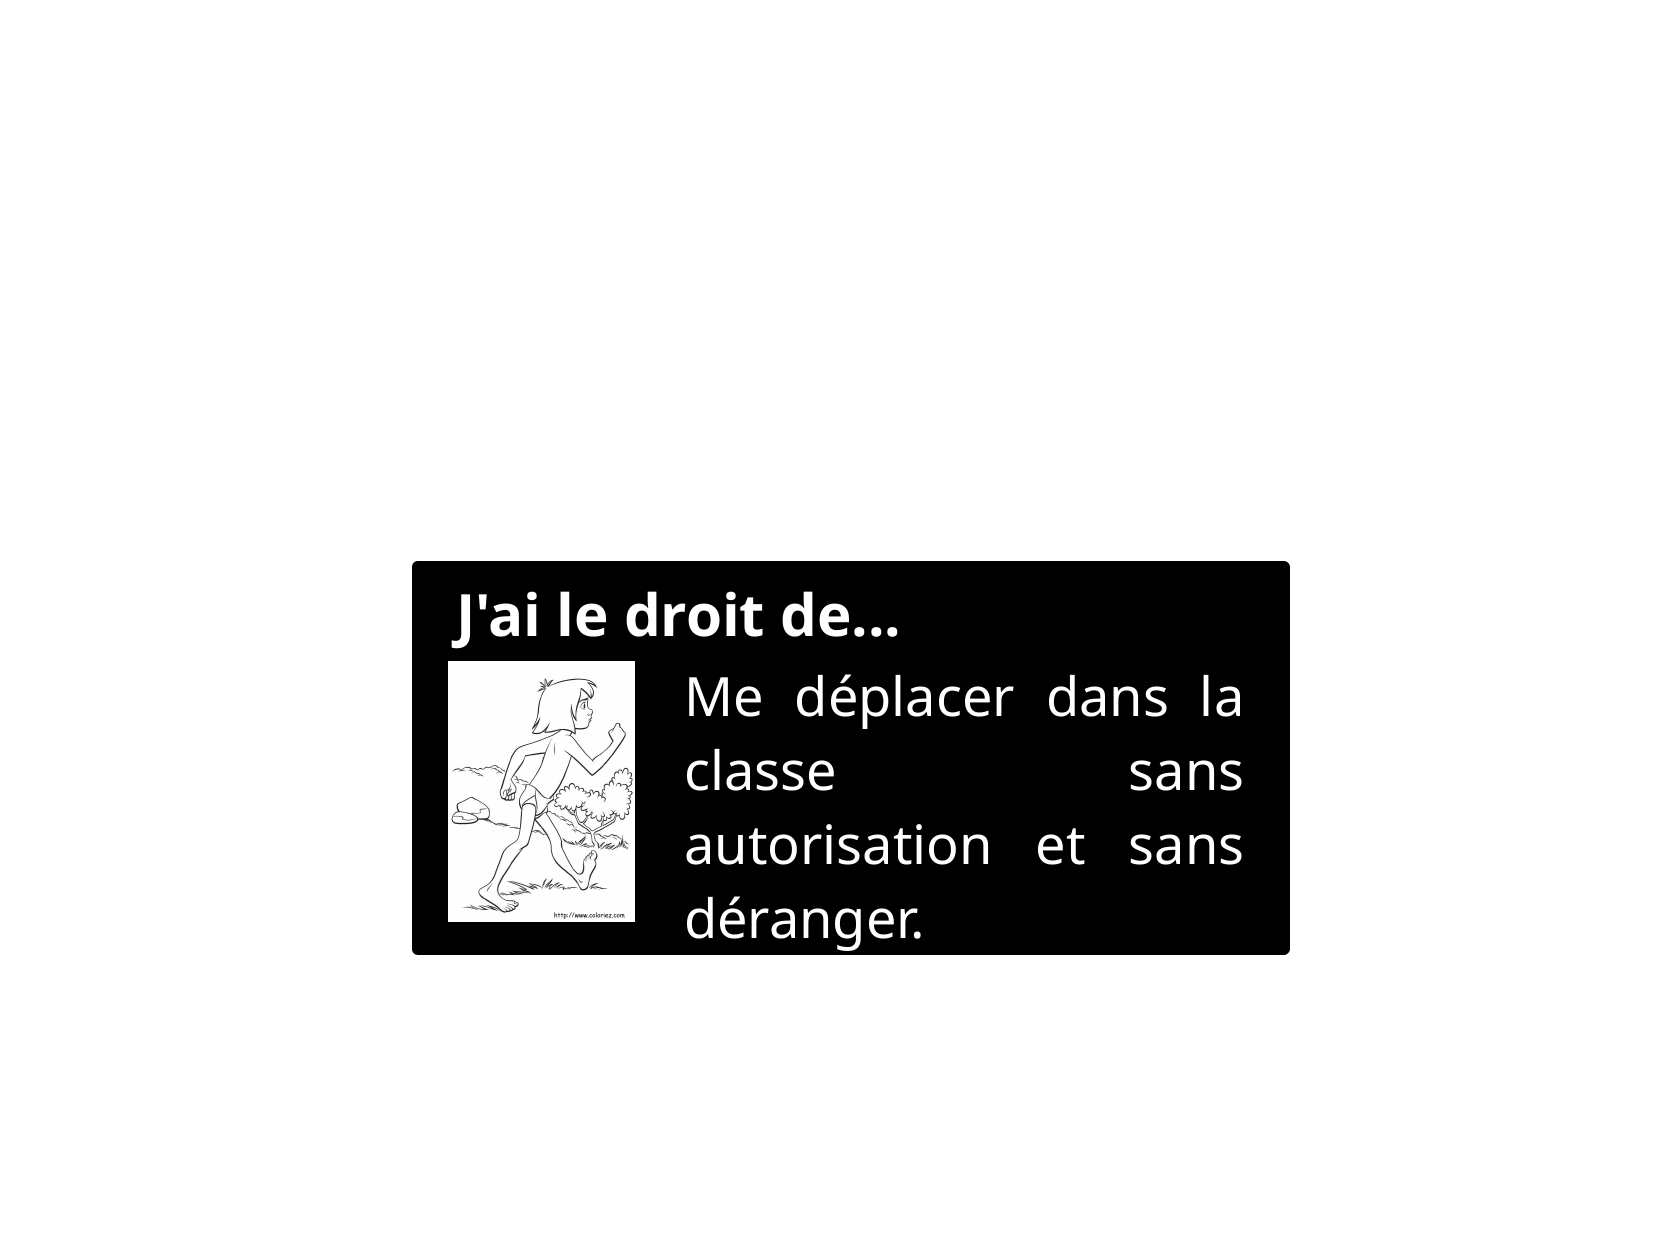

J'ai le droit de...
Me déplacer dans la classe sans autorisation et sans déranger.